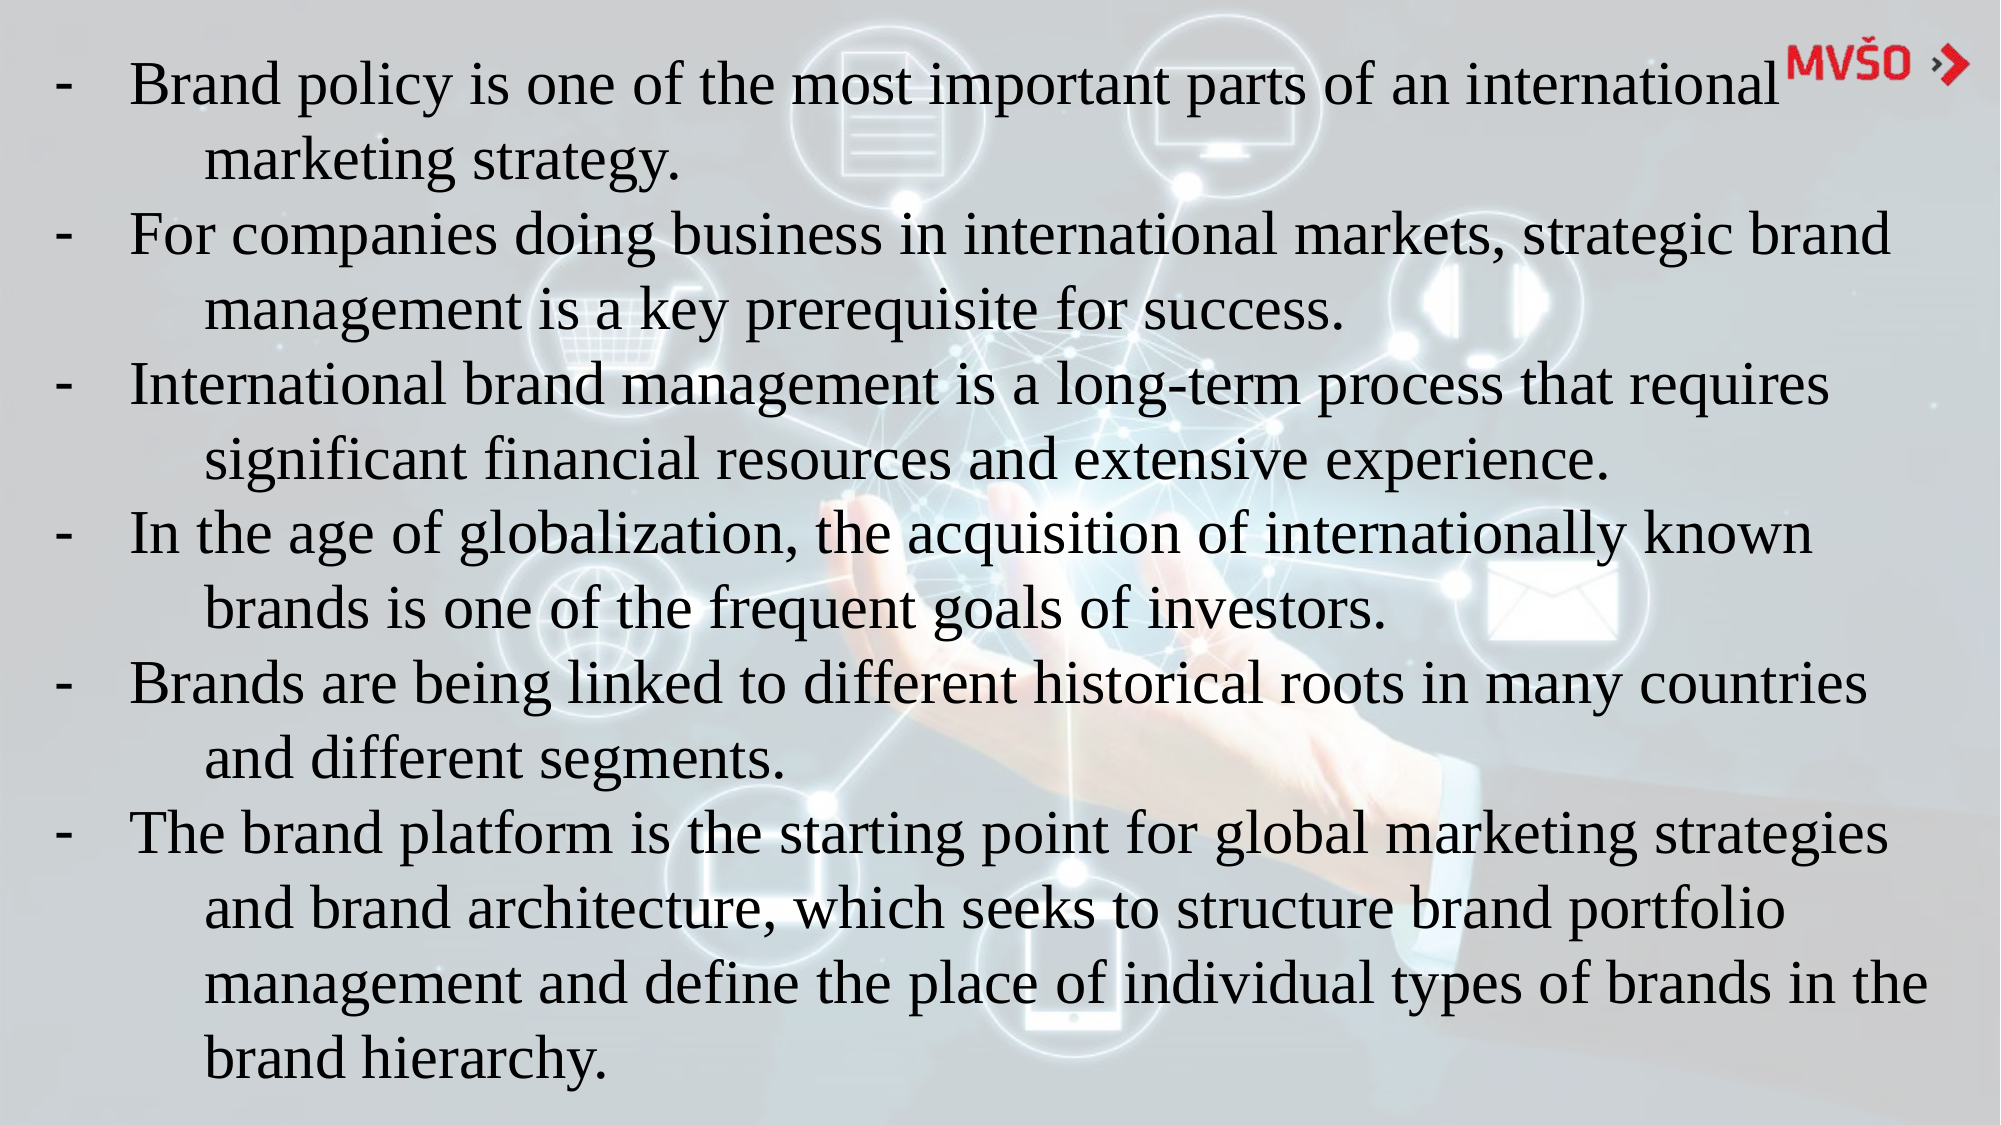

Brand policy is one of the most important parts of an international marketing strategy.
For companies doing business in international markets, strategic brand management is a key prerequisite for success.
International brand management is a long-term process that requires significant financial resources and extensive experience.
In the age of globalization, the acquisition of internationally known brands is one of the frequent goals of investors.
Brands are being linked to different historical roots in many countries and different segments.
The brand platform is the starting point for global marketing strategies and brand architecture, which seeks to structure brand portfolio management and define the place of individual types of brands in the brand hierarchy.